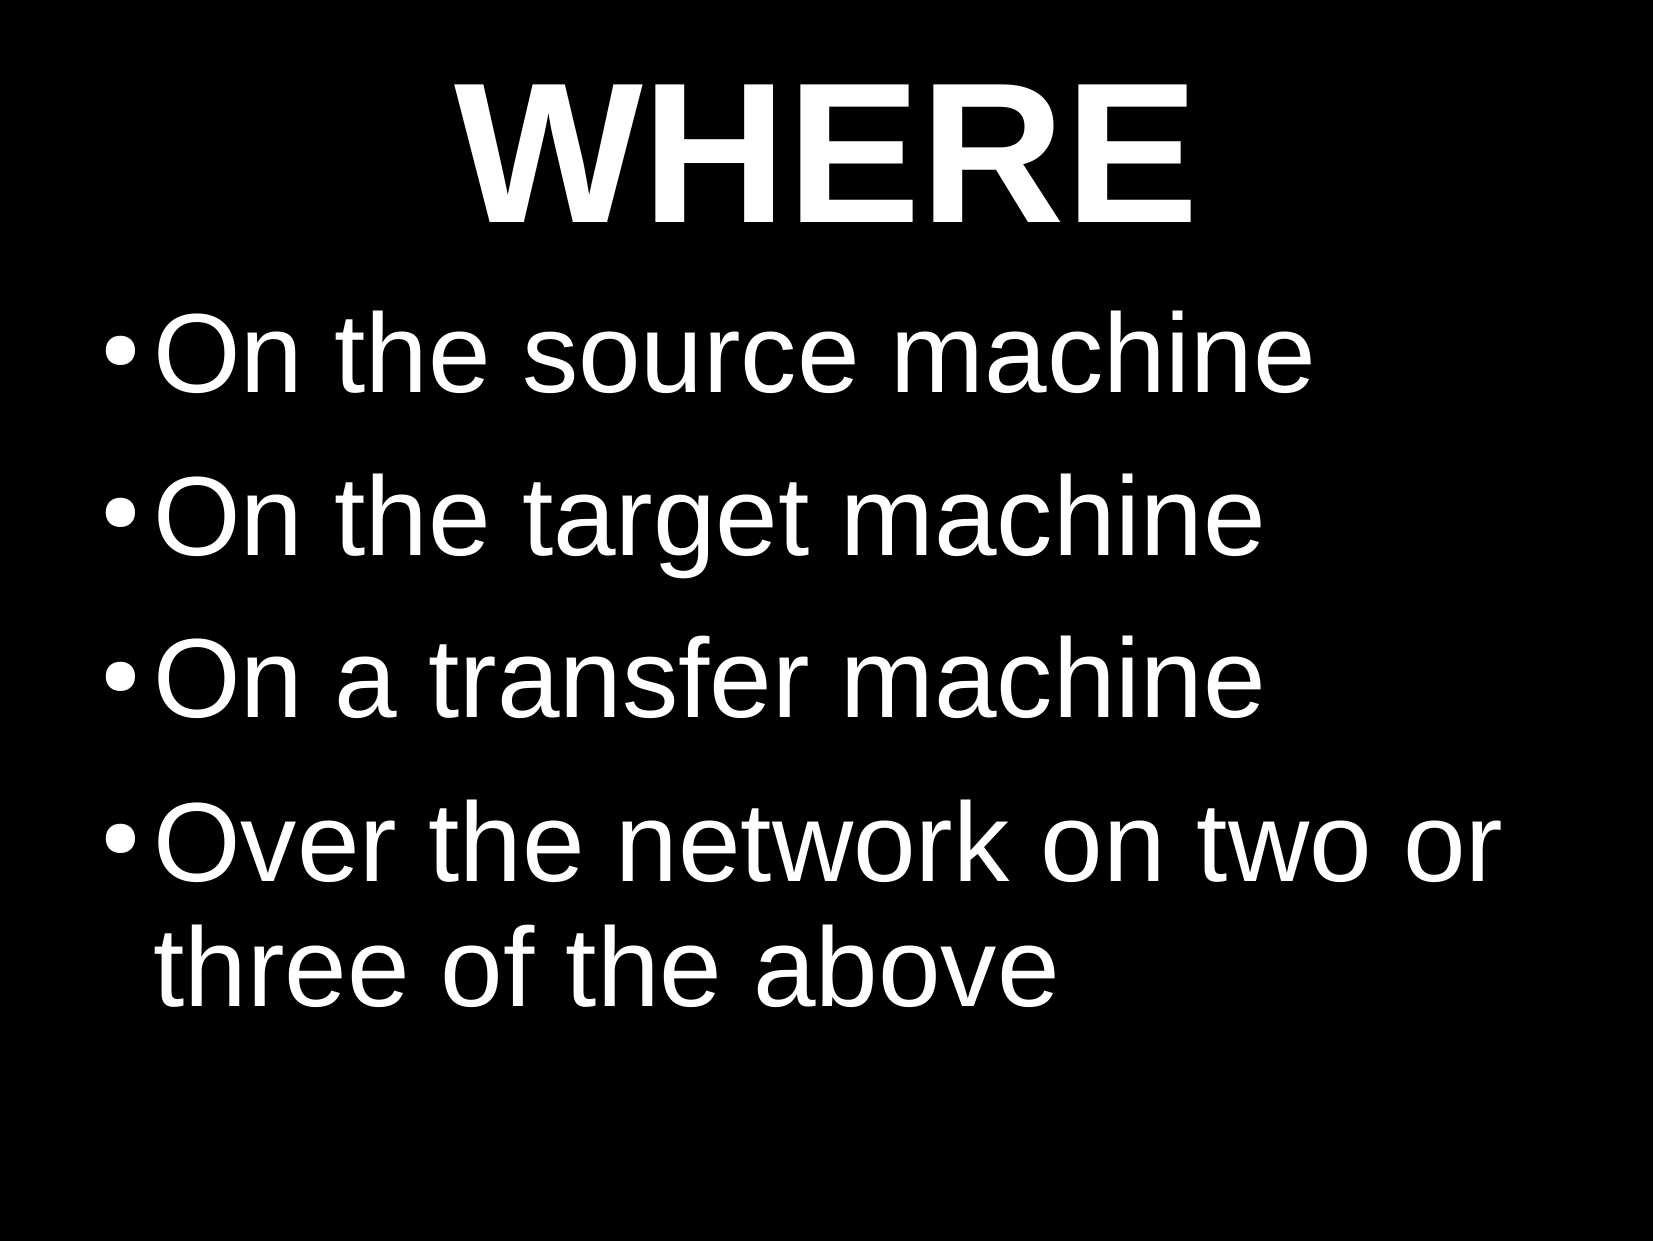

# WHERE
On the source machine
On the target machine
On a transfer machine
Over the network on two or three of the above